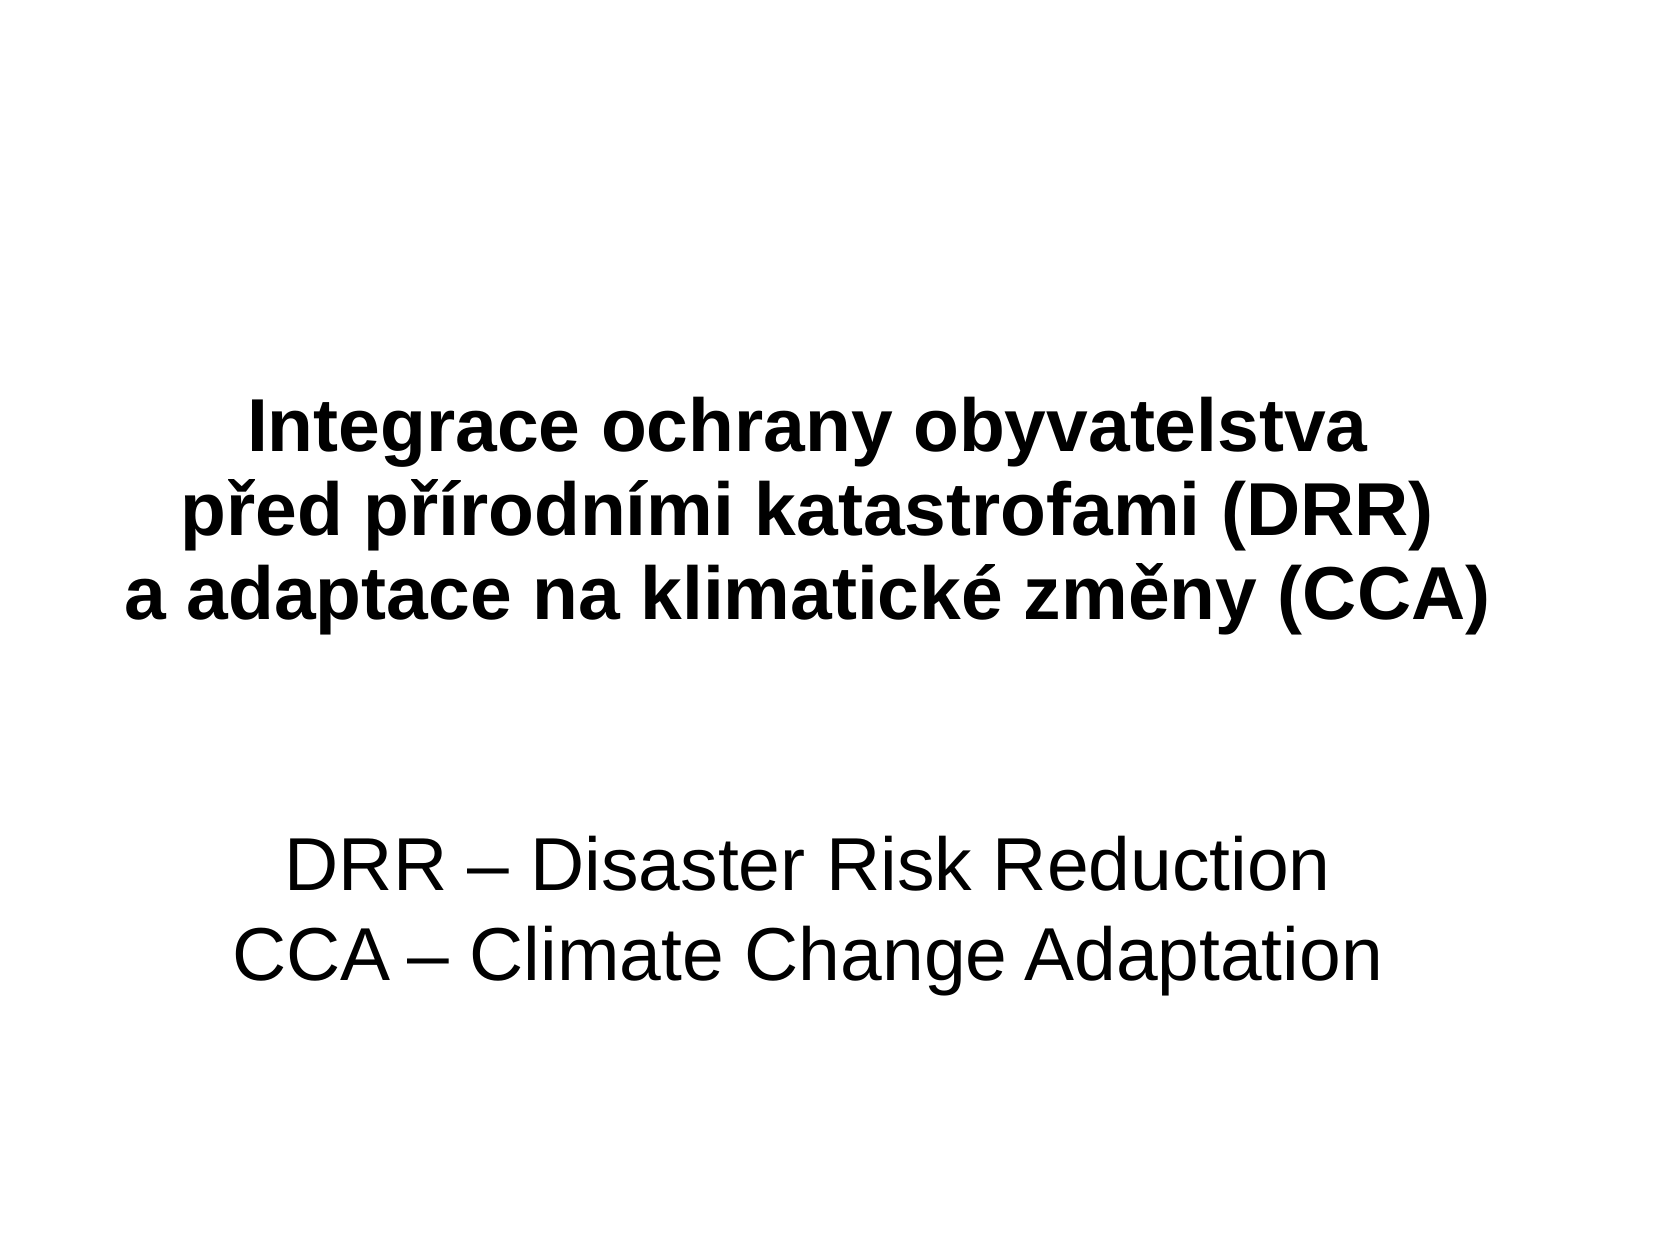

Integrace ochrany obyvatelstva
před přírodními katastrofami (DRR)
a adaptace na klimatické změny (CCA)
DRR – Disaster Risk Reduction
CCA – Climate Change Adaptation